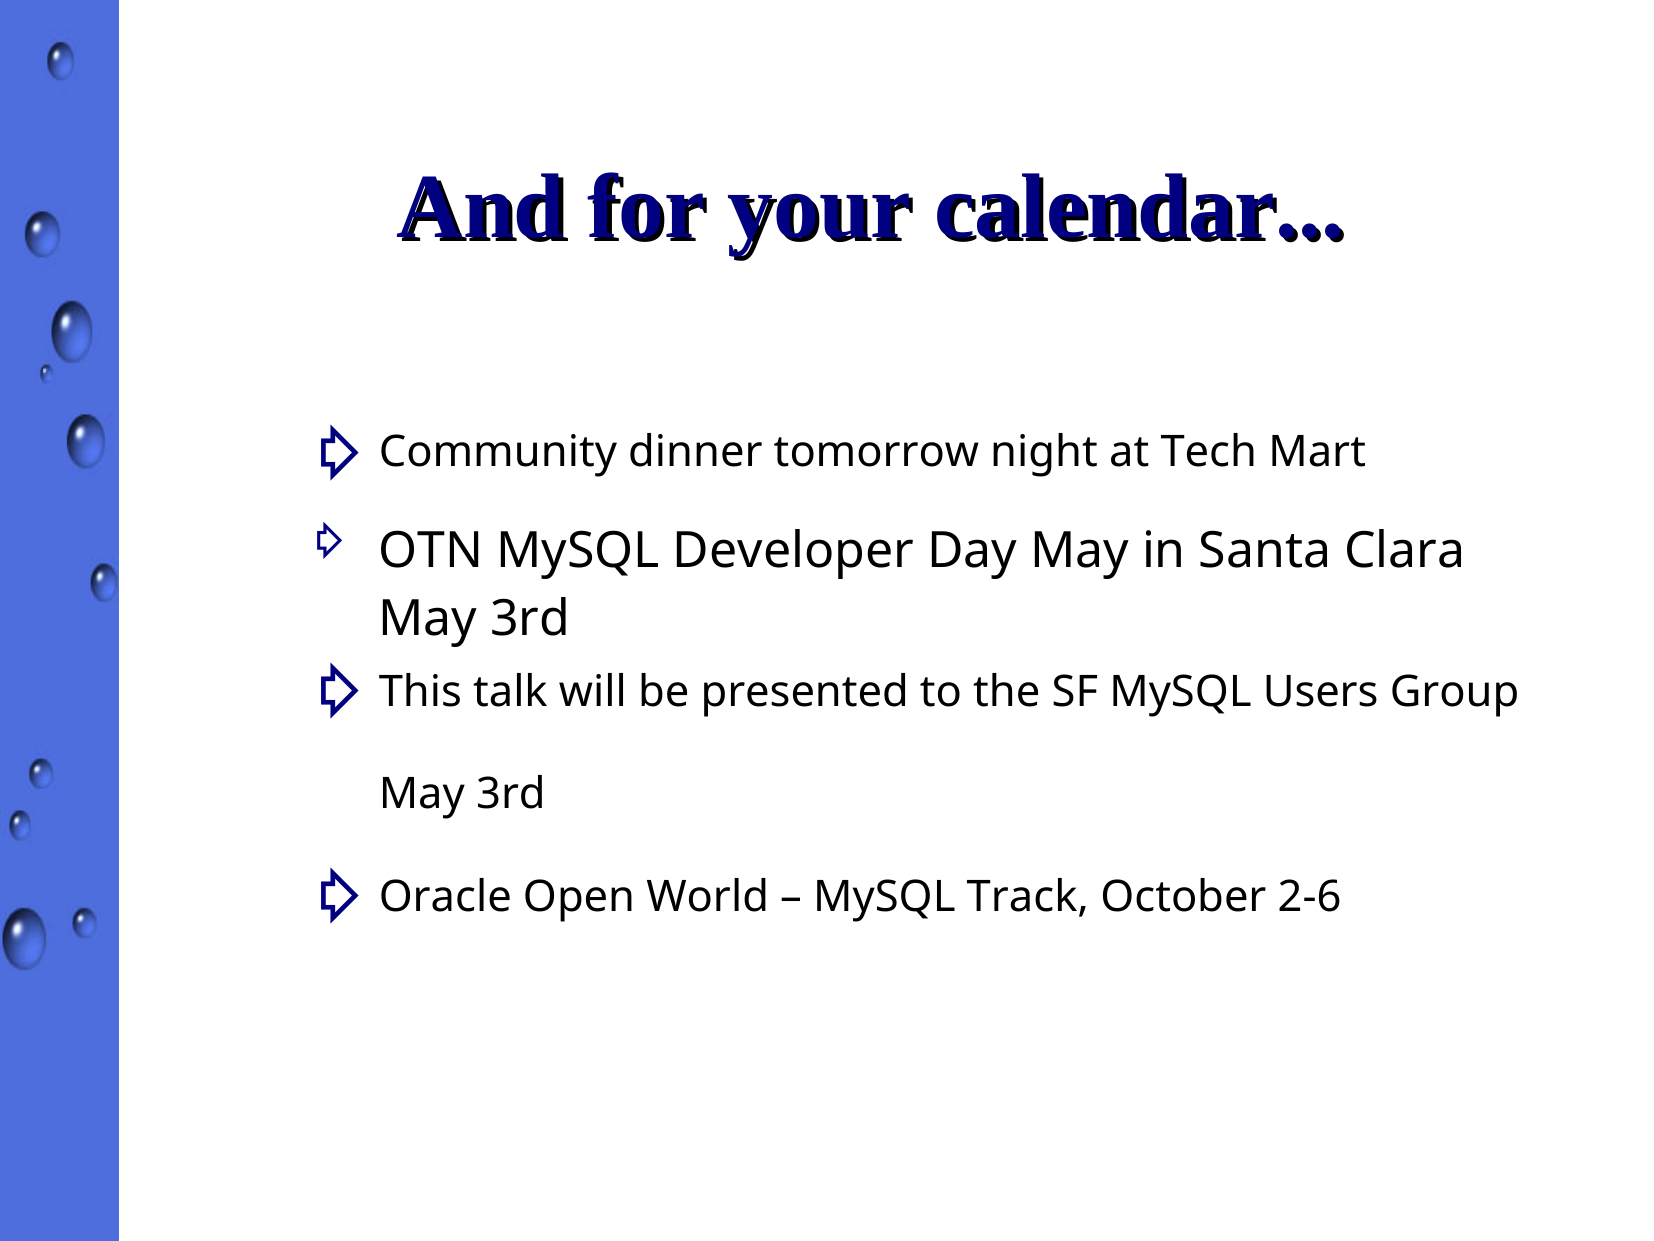

# And for your calendar...
Community dinner tomorrow night at Tech Mart
OTN MySQL Developer Day May in Santa Clara May 3rd
This talk will be presented to the SF MySQL Users Group May 3rd
Oracle Open World – MySQL Track, October 2-6